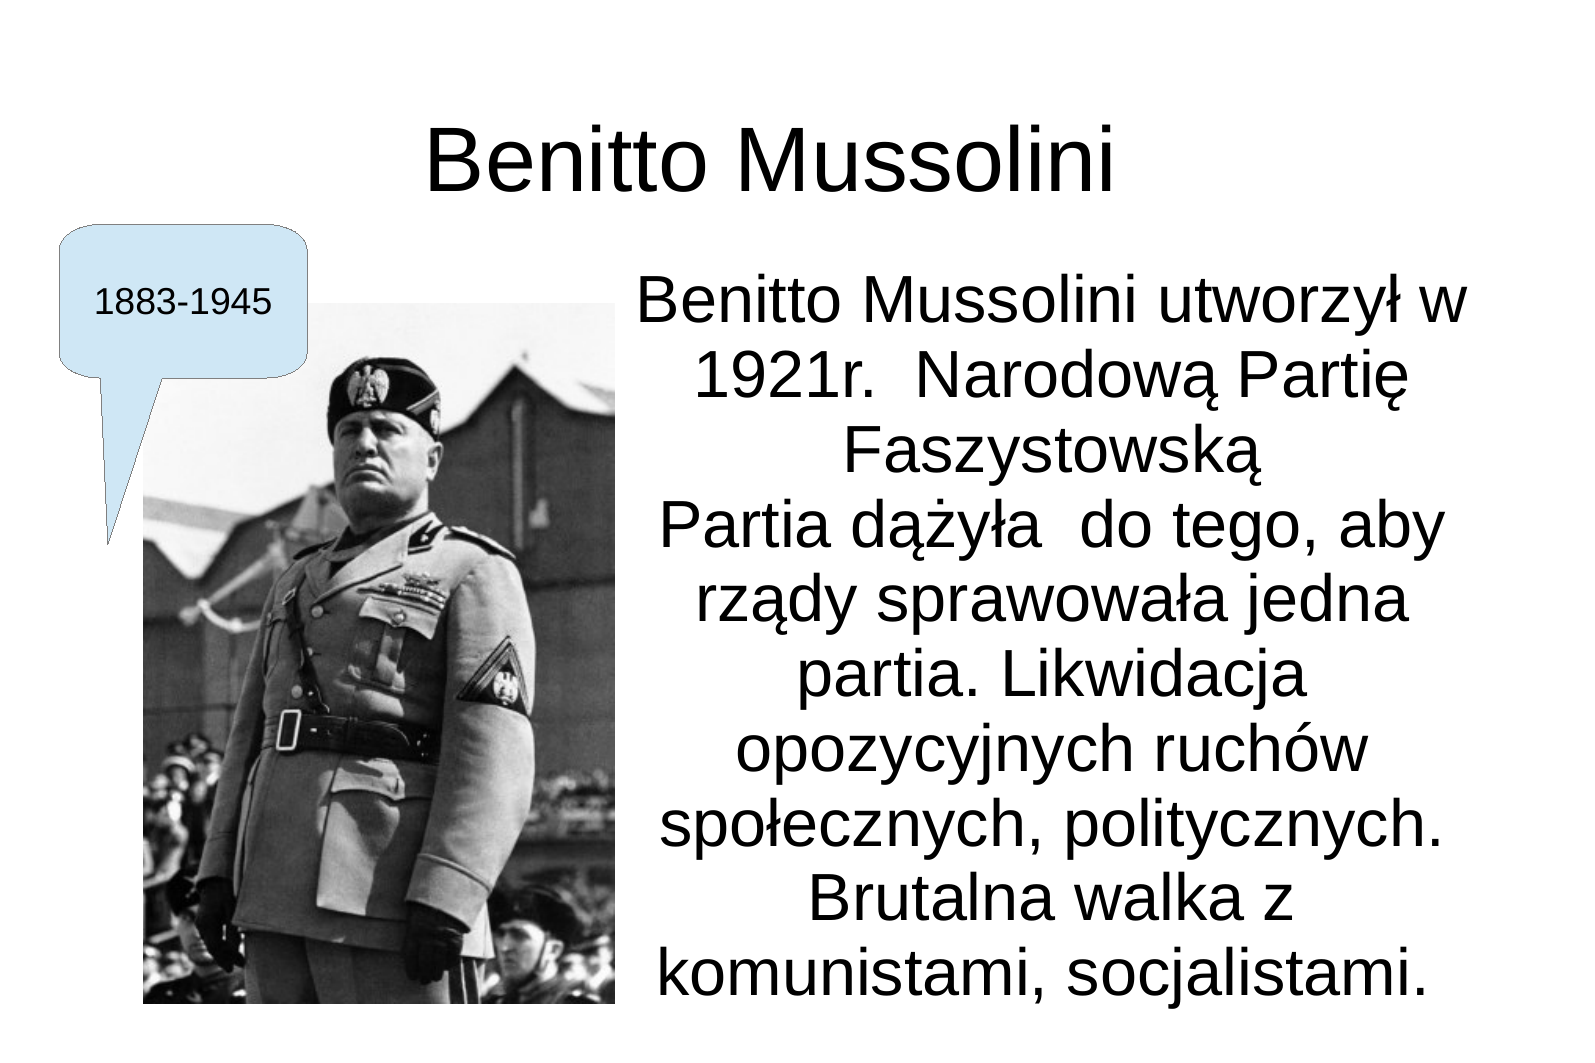

# Benitto Mussolini
1883-1945
Benitto Mussolini utworzył w 1921r. Narodową Partię Faszystowską
Partia dążyła do tego, aby rządy sprawowała jedna partia. Likwidacja opozycyjnych ruchów społecznych, politycznych. Brutalna walka z komunistami, socjalistami.